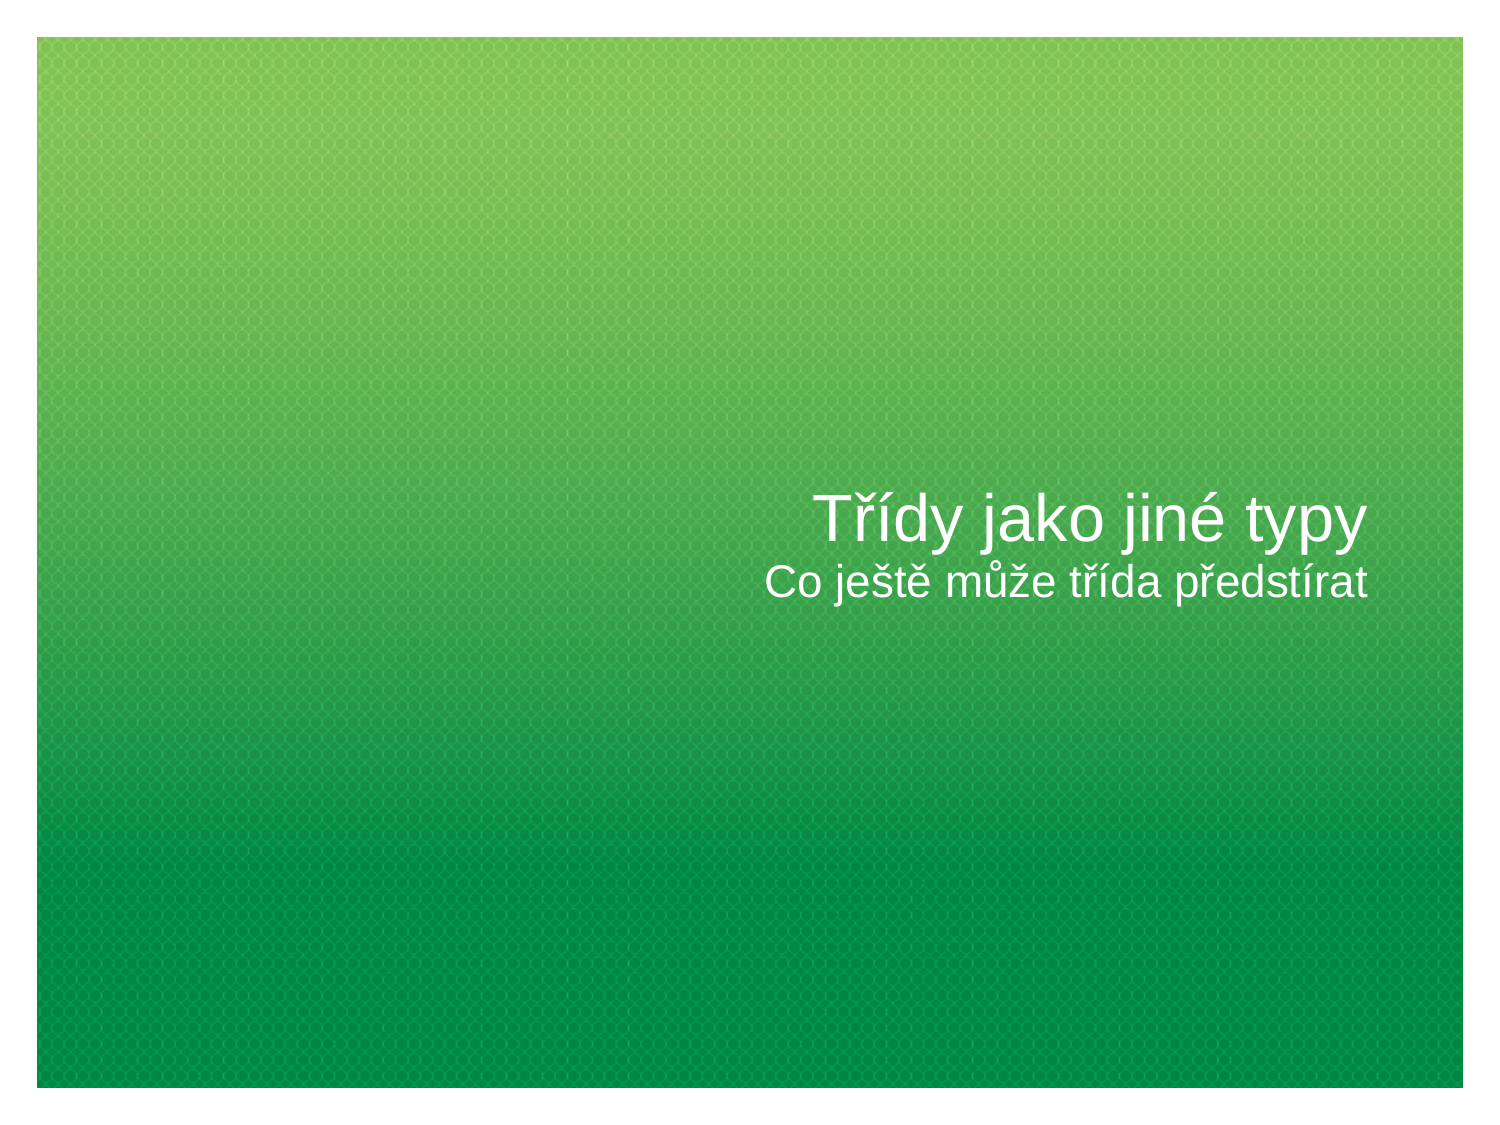

# Třídy jako jiné typy Co ještě může třída předstírat